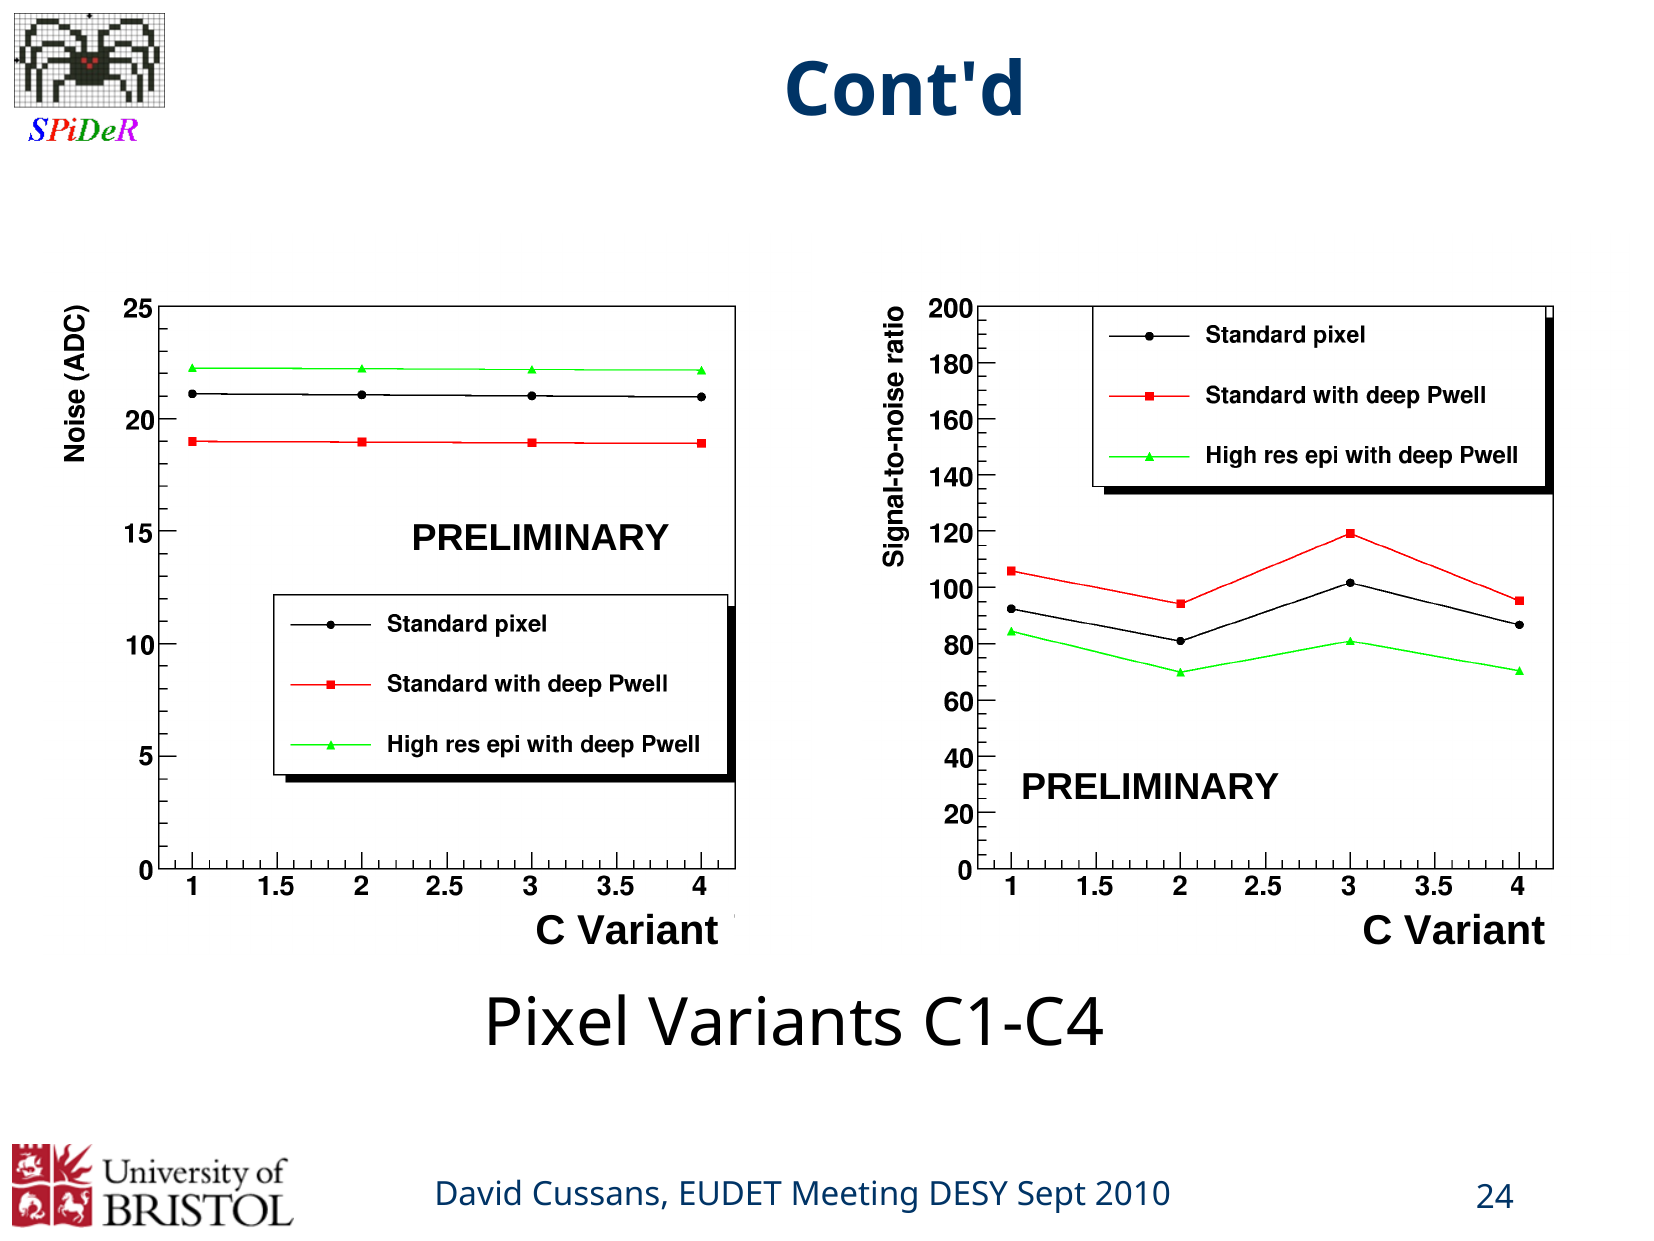

# Cont'd
PRELIMINARY
PRELIMINARY
C Variant
C Variant
Pixel Variants C1-C4